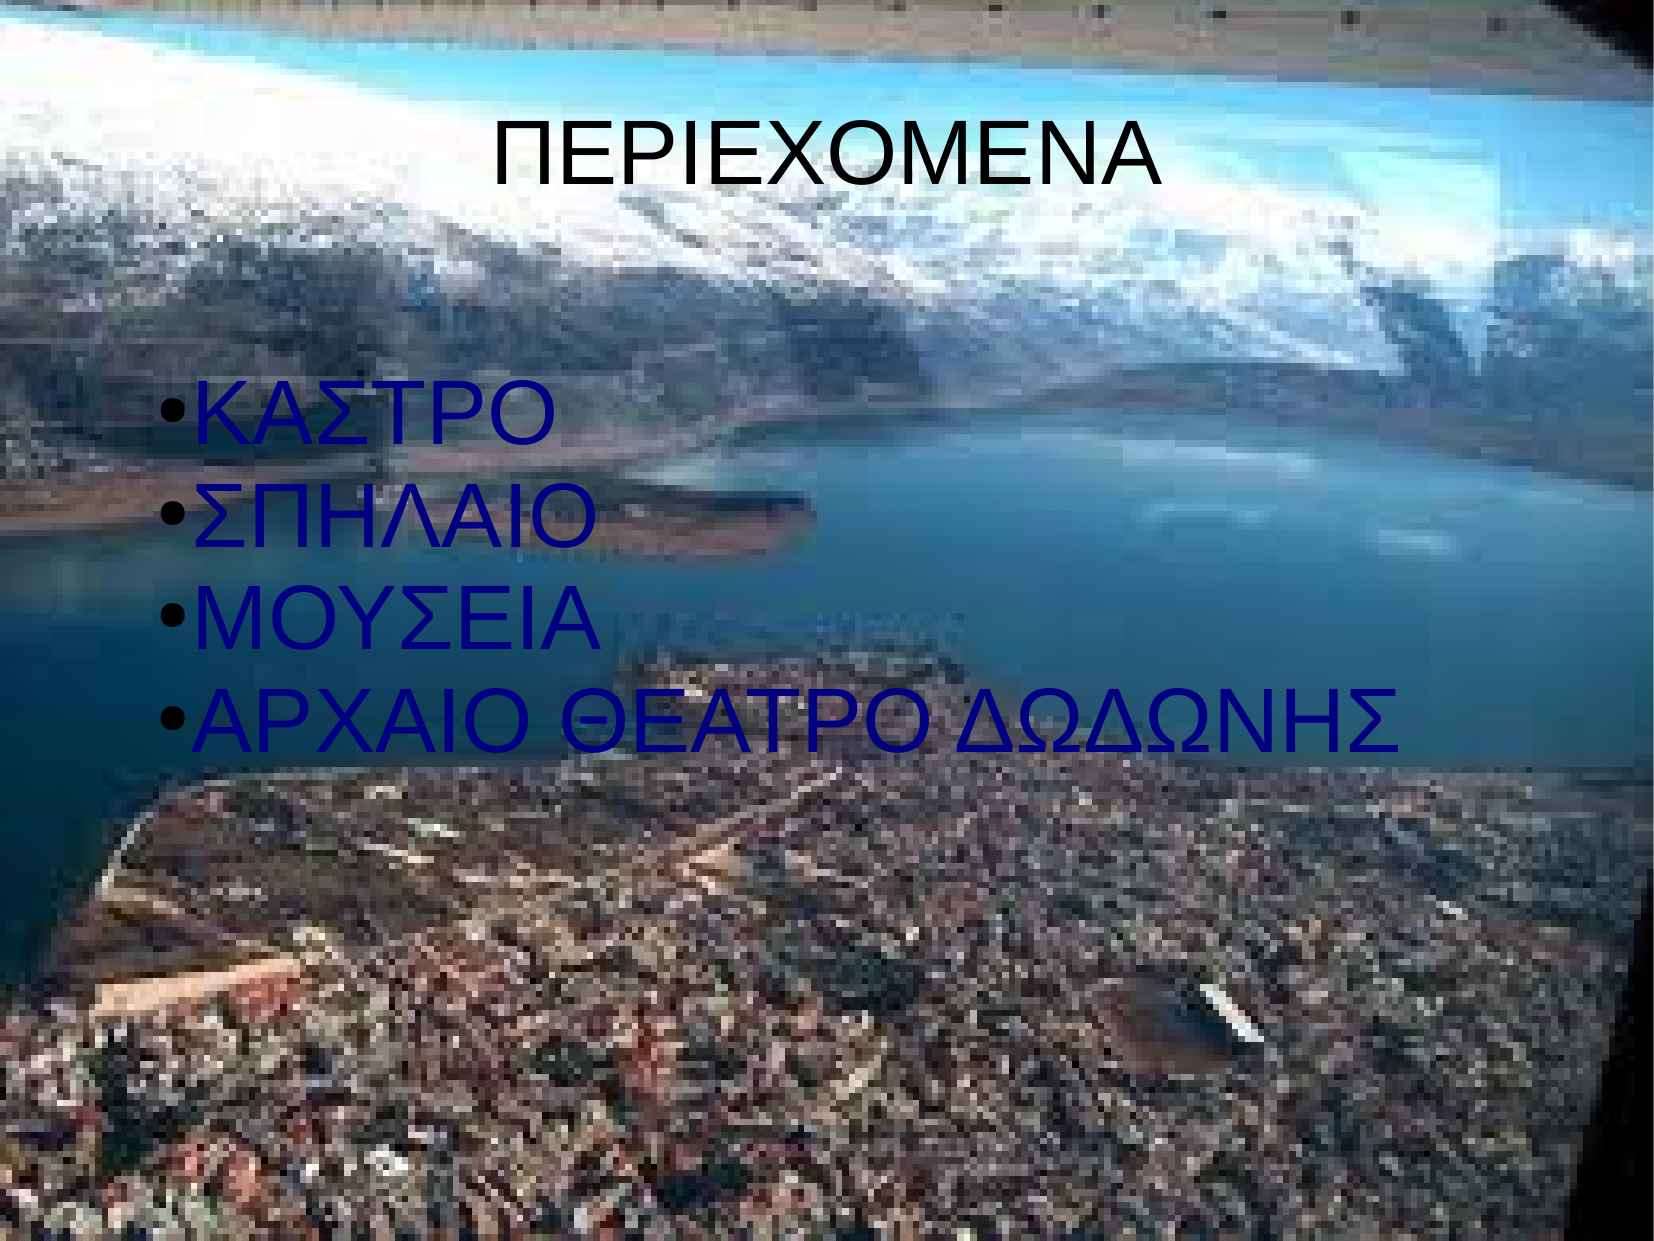

# ΠΕΡΙΕΧΟΜΕΝΑ
ΚΑΣΤΡΟ
ΣΠΗΛΑΙΟ
ΜΟΥΣΕΙΑ
ΑΡΧΑΙΟ ΘΕΑΤΡΟ ΔΩΔΩΝΗΣ